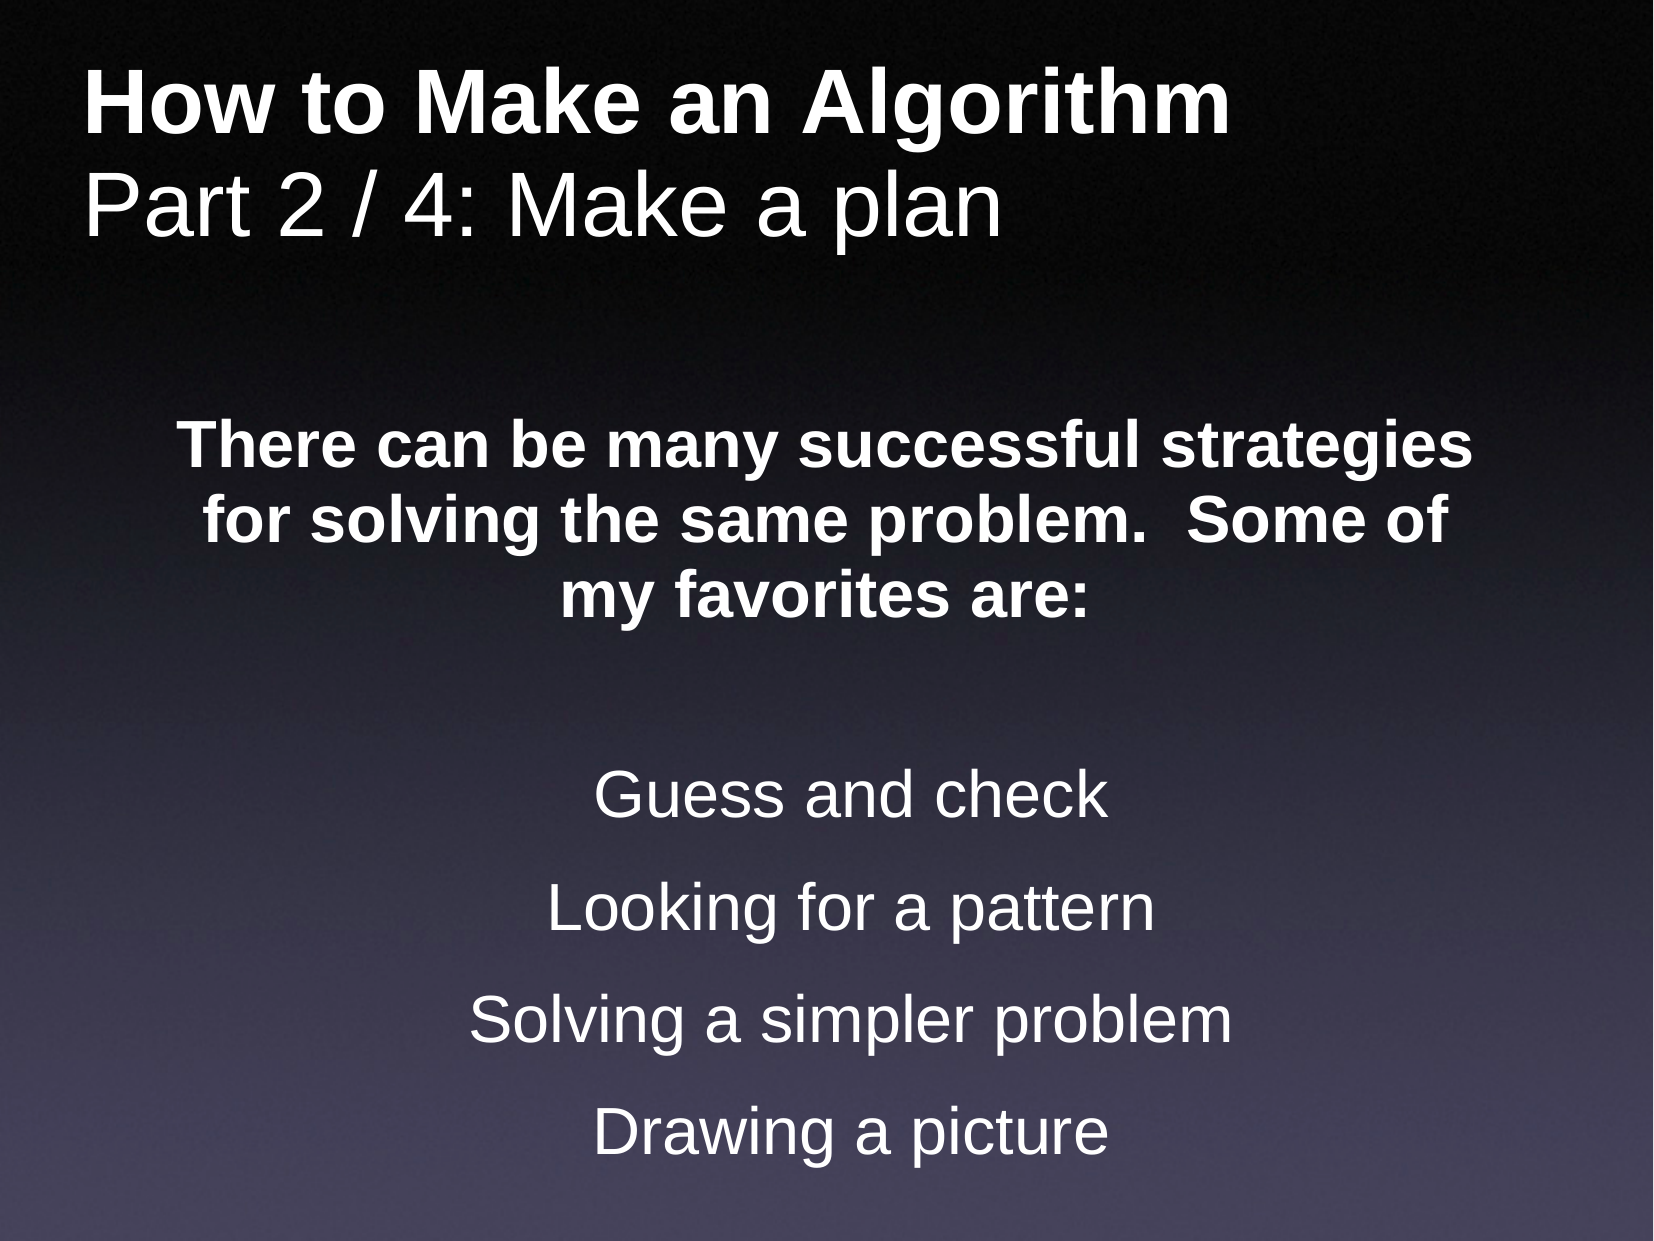

# How to Make an Algorithm Part 2 / 4: Make a plan
There can be many successful strategies for solving the same problem. Some of my favorites are:
Guess and check
Looking for a pattern
Solving a simpler problem
Drawing a picture